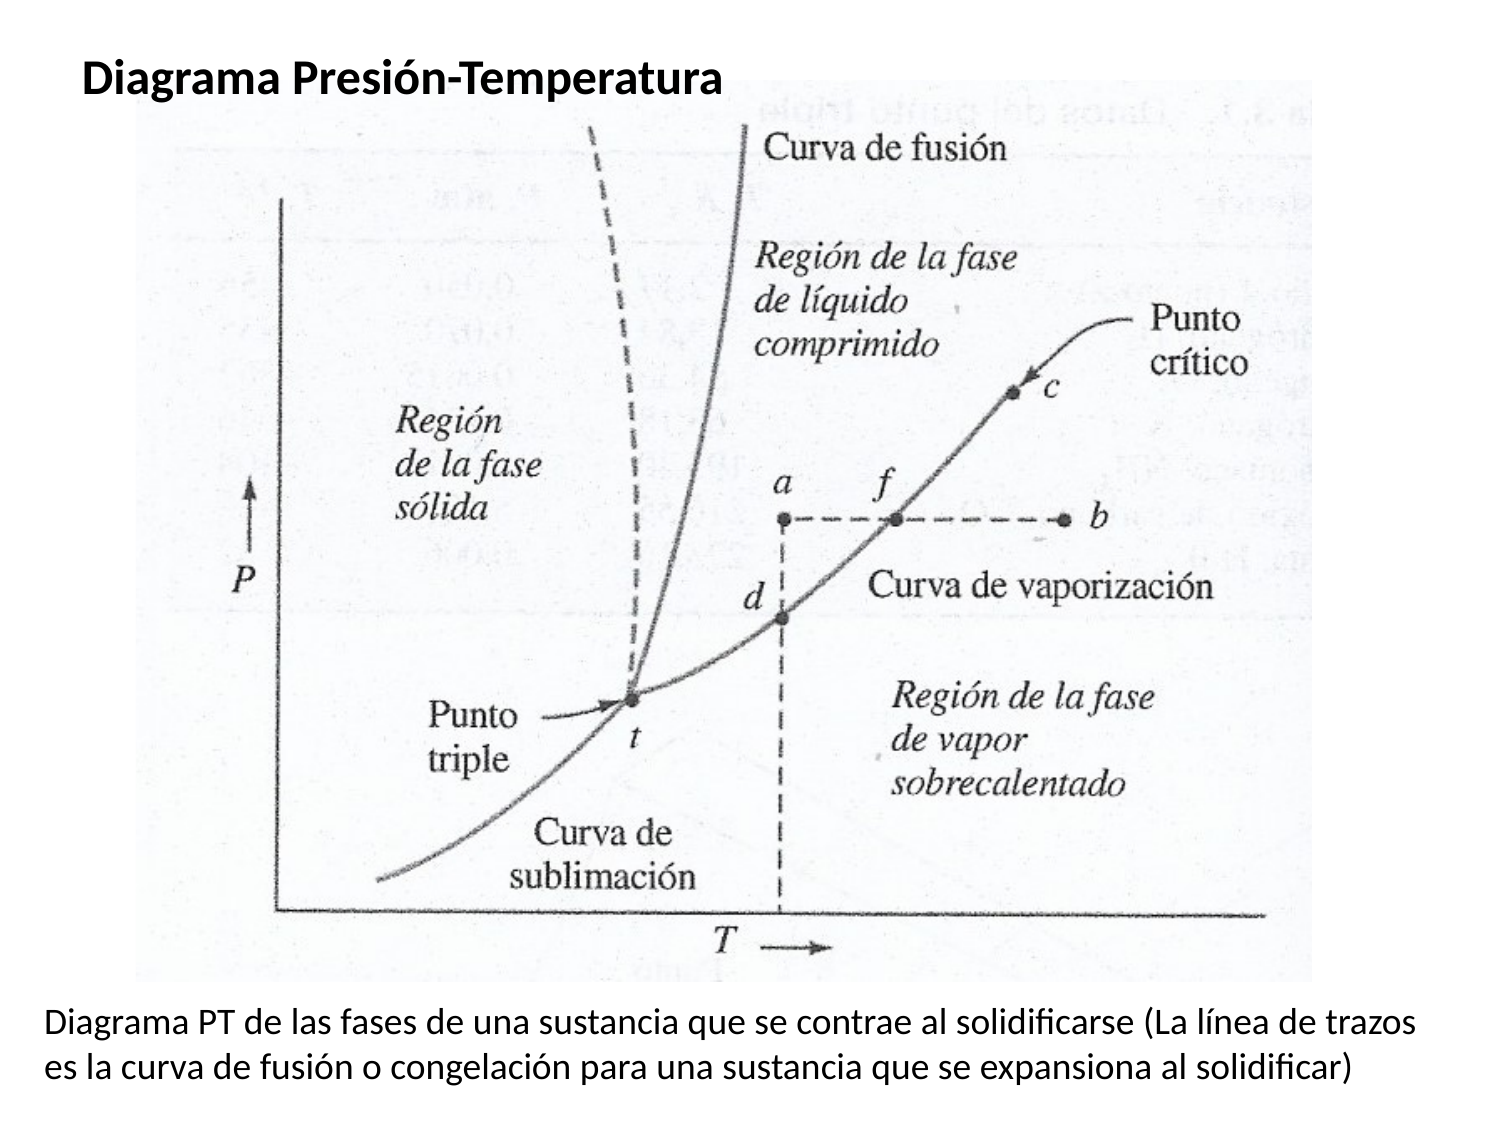

Diagrama Presión-Temperatura
Diagrama PT de las fases de una sustancia que se contrae al solidificarse (La línea de trazos es la curva de fusión o congelación para una sustancia que se expansiona al solidificar)